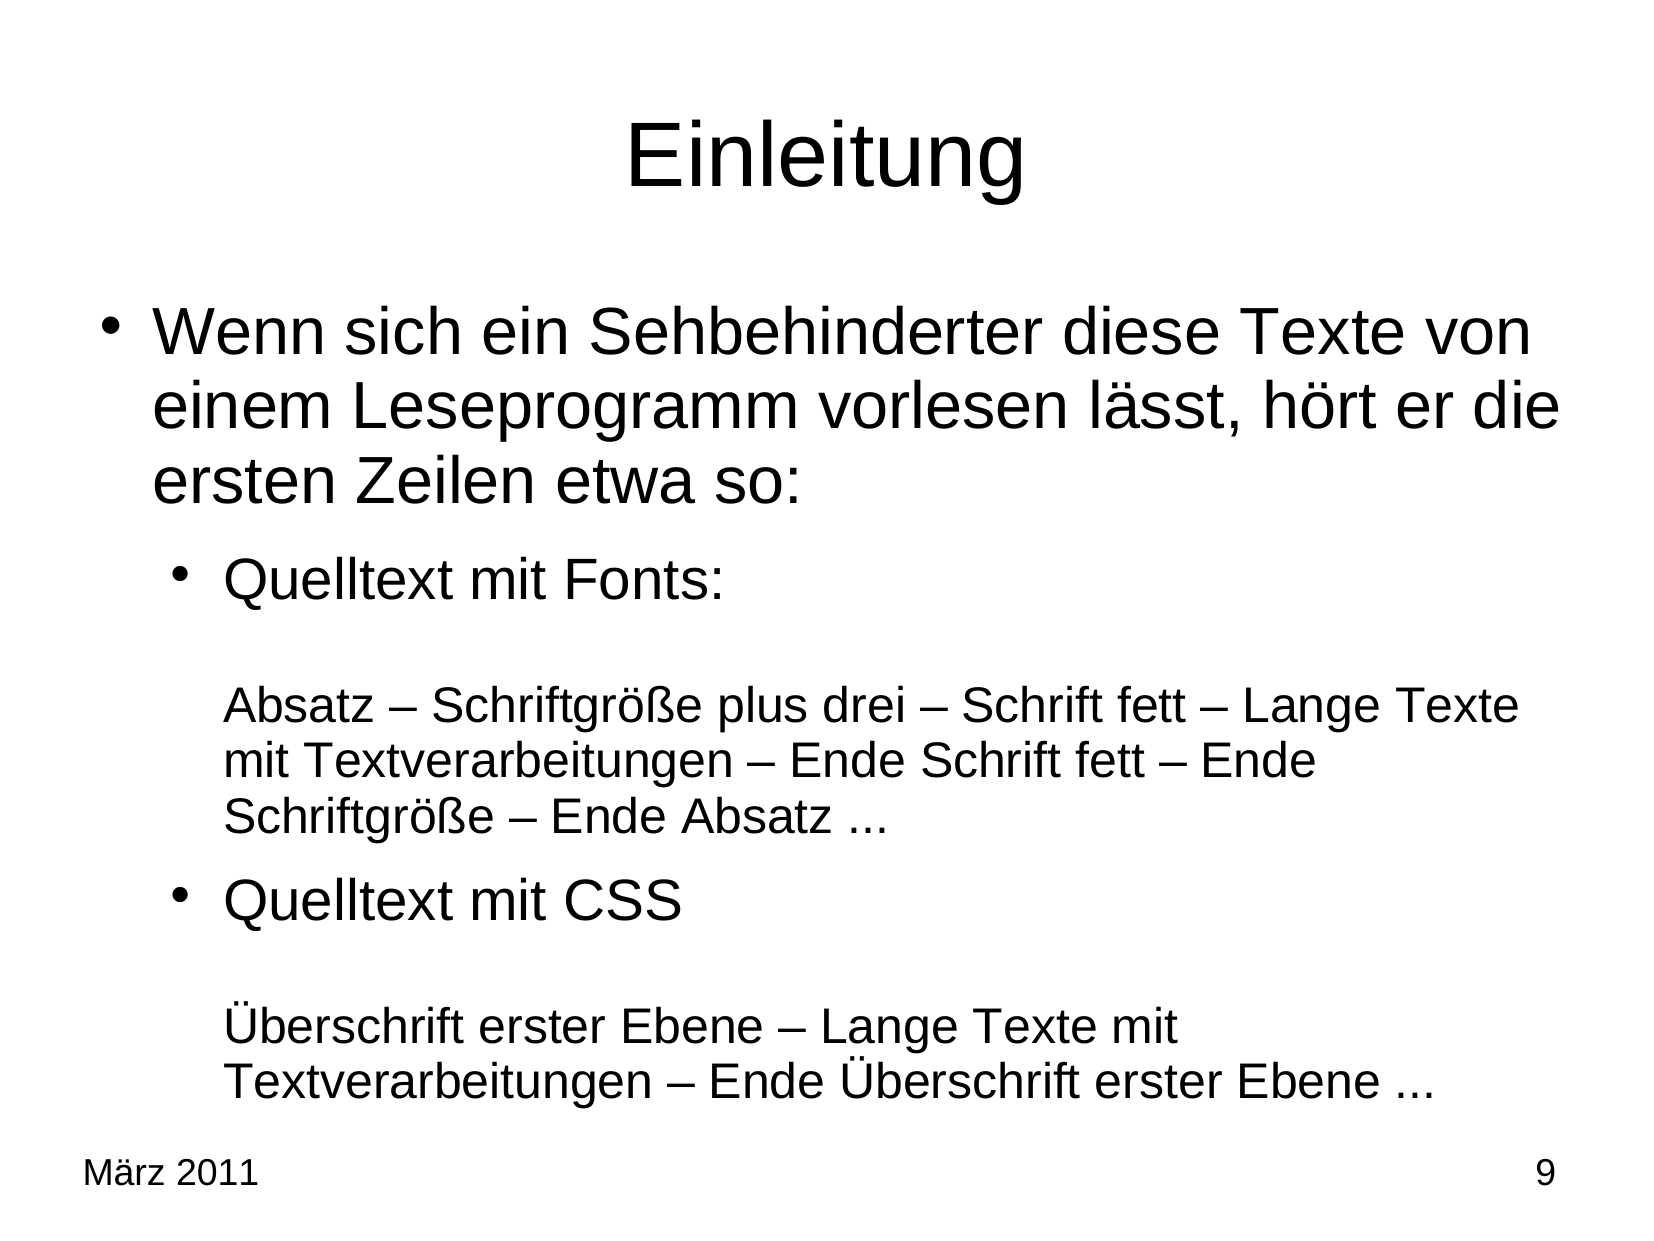

# Einleitung
Wenn sich ein Sehbehinderter diese Texte von einem Leseprogramm vorlesen lässt, hört er die ersten Zeilen etwa so:
Quelltext mit Fonts:
Absatz – Schriftgröße plus drei – Schrift fett – Lange Texte mit Textverarbeitungen – Ende Schrift fett – Ende Schriftgröße – Ende Absatz ...
Quelltext mit CSS
Überschrift erster Ebene – Lange Texte mit Textverarbeitungen – Ende Überschrift erster Ebene ...
März 2011
9